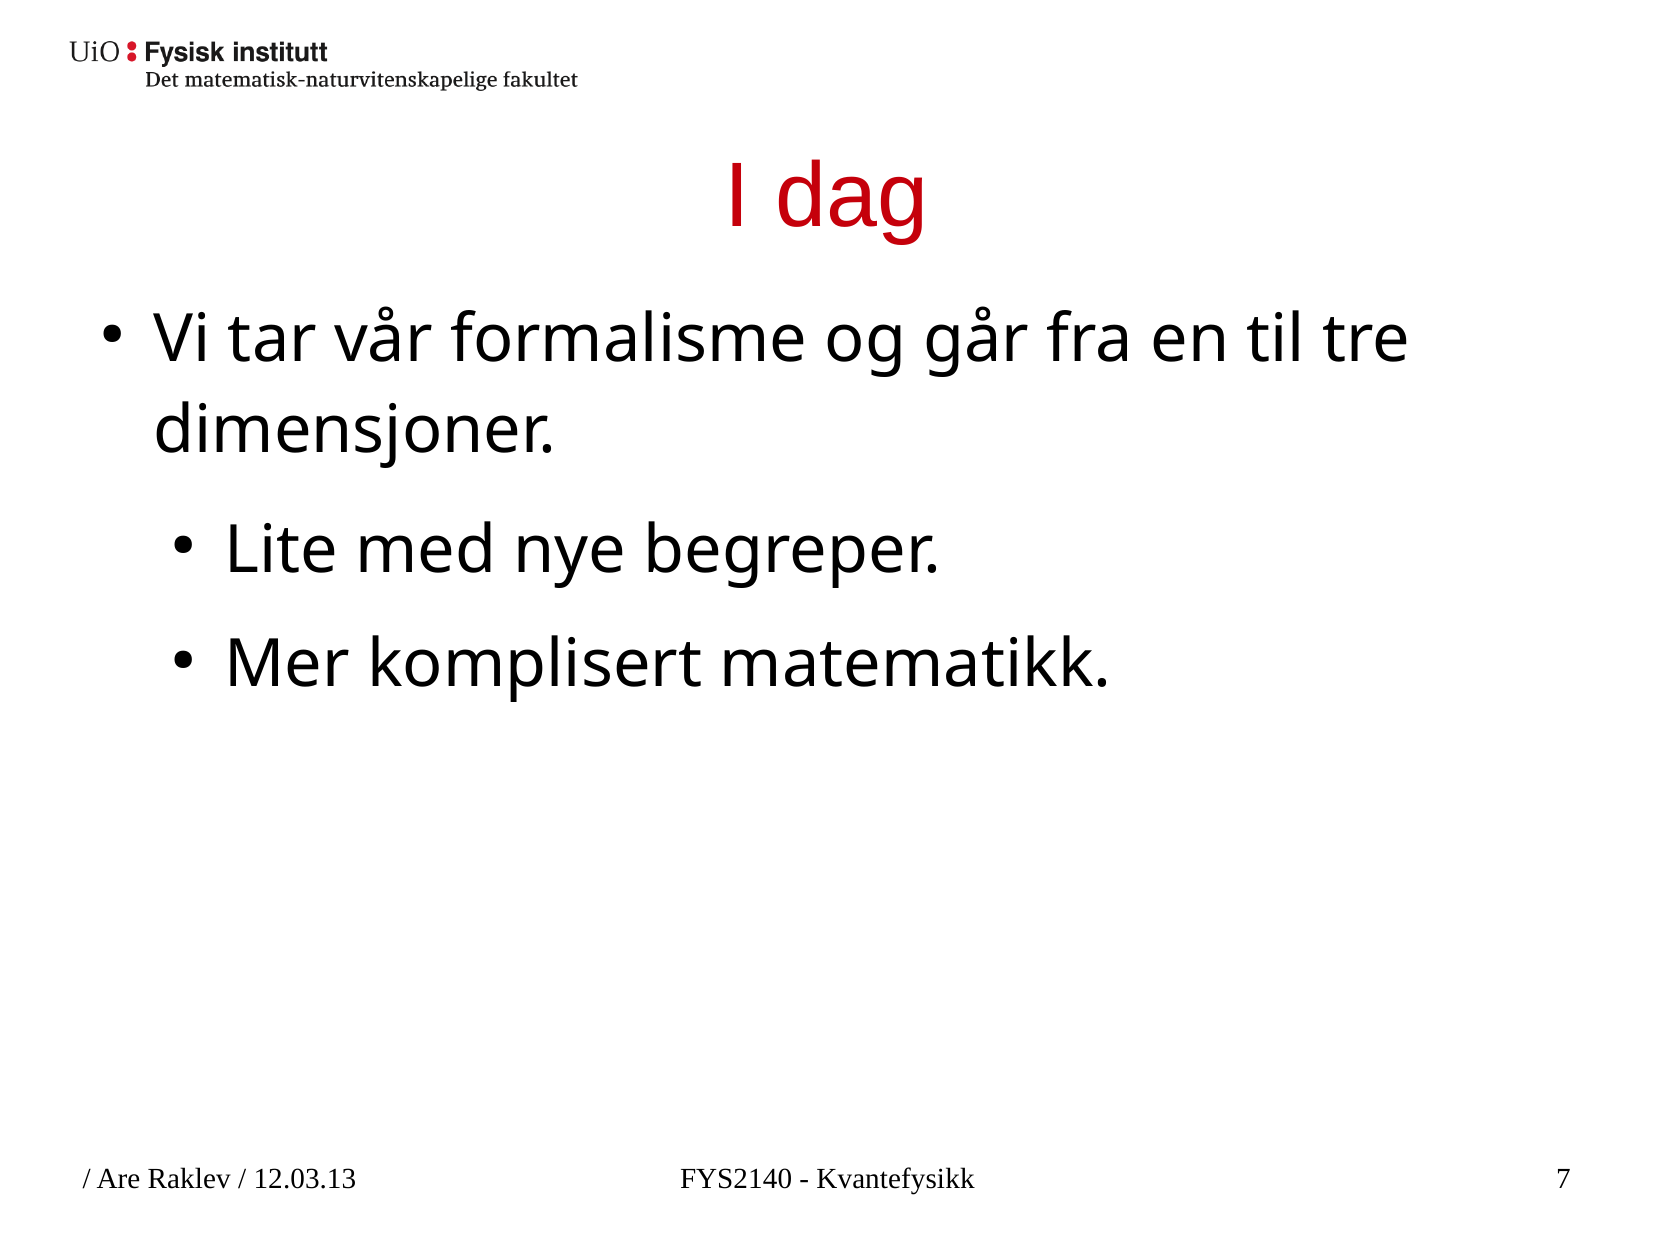

# I dag
Vi tar vår formalisme og går fra en til tre dimensjoner.
Lite med nye begreper.
Mer komplisert matematikk.
/ Are Raklev / 12.03.13
FYS2140 - Kvantefysikk
7